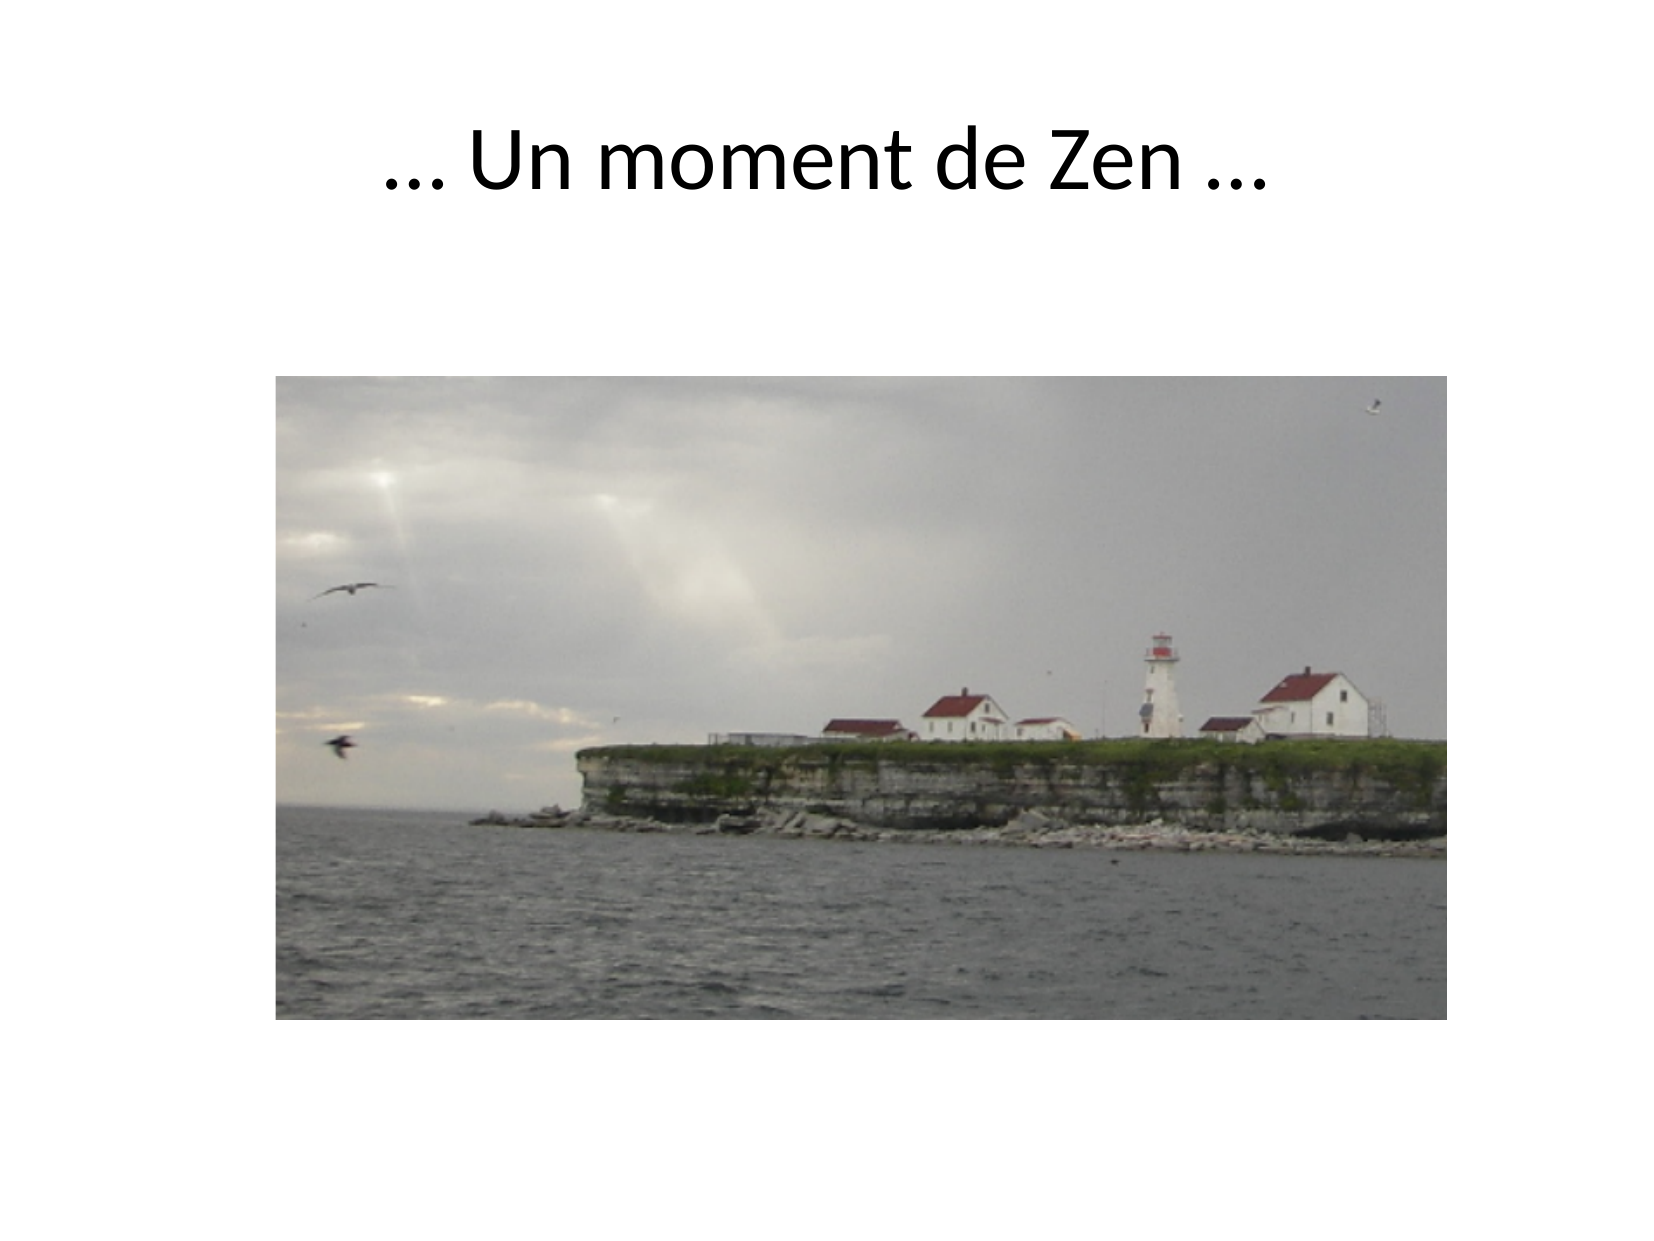

# … Un moment de Zen …